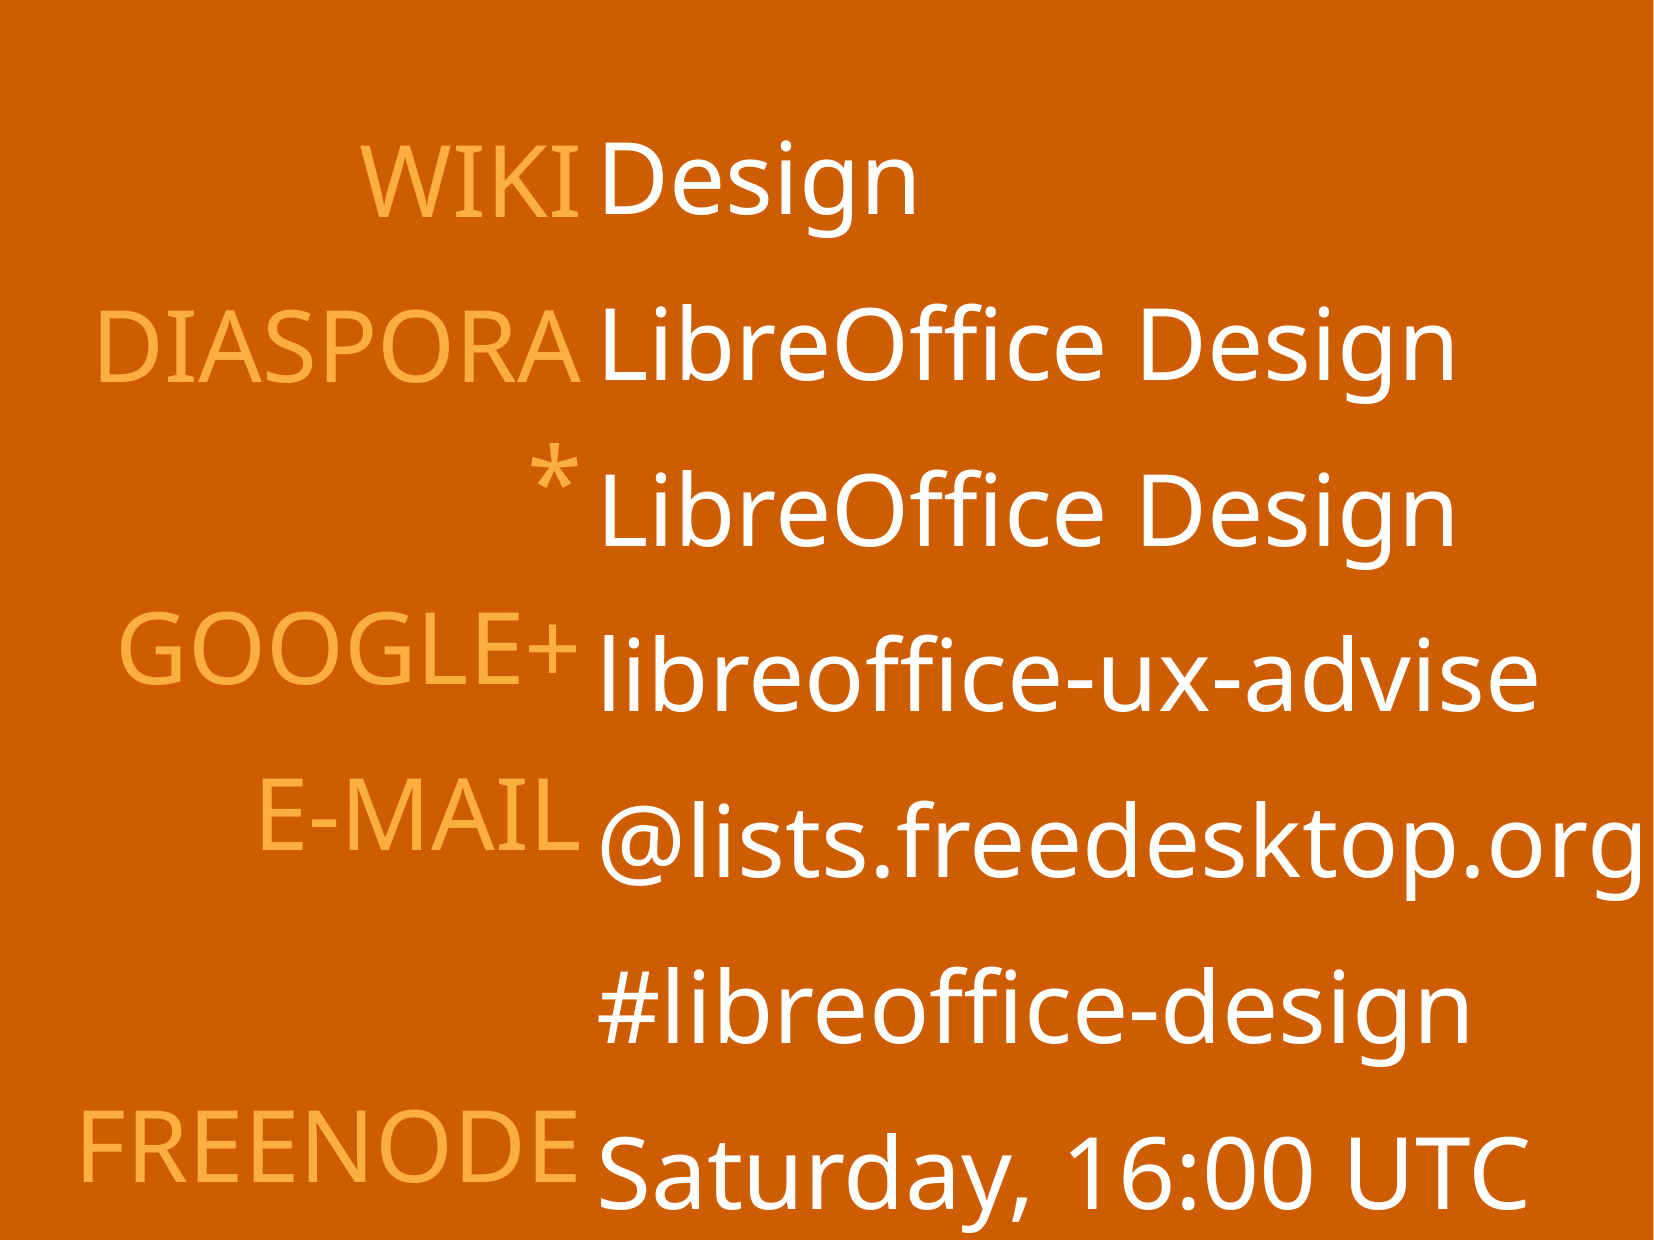

# Design
LibreOffice Design
LibreOffice Design
libreoffice-ux-advise
@lists.freedesktop.org
#libreoffice-design
Saturday, 16:00 UTC
WIKI
DIASPORA*
GOOGLE+
E-MAIL
FREENODE